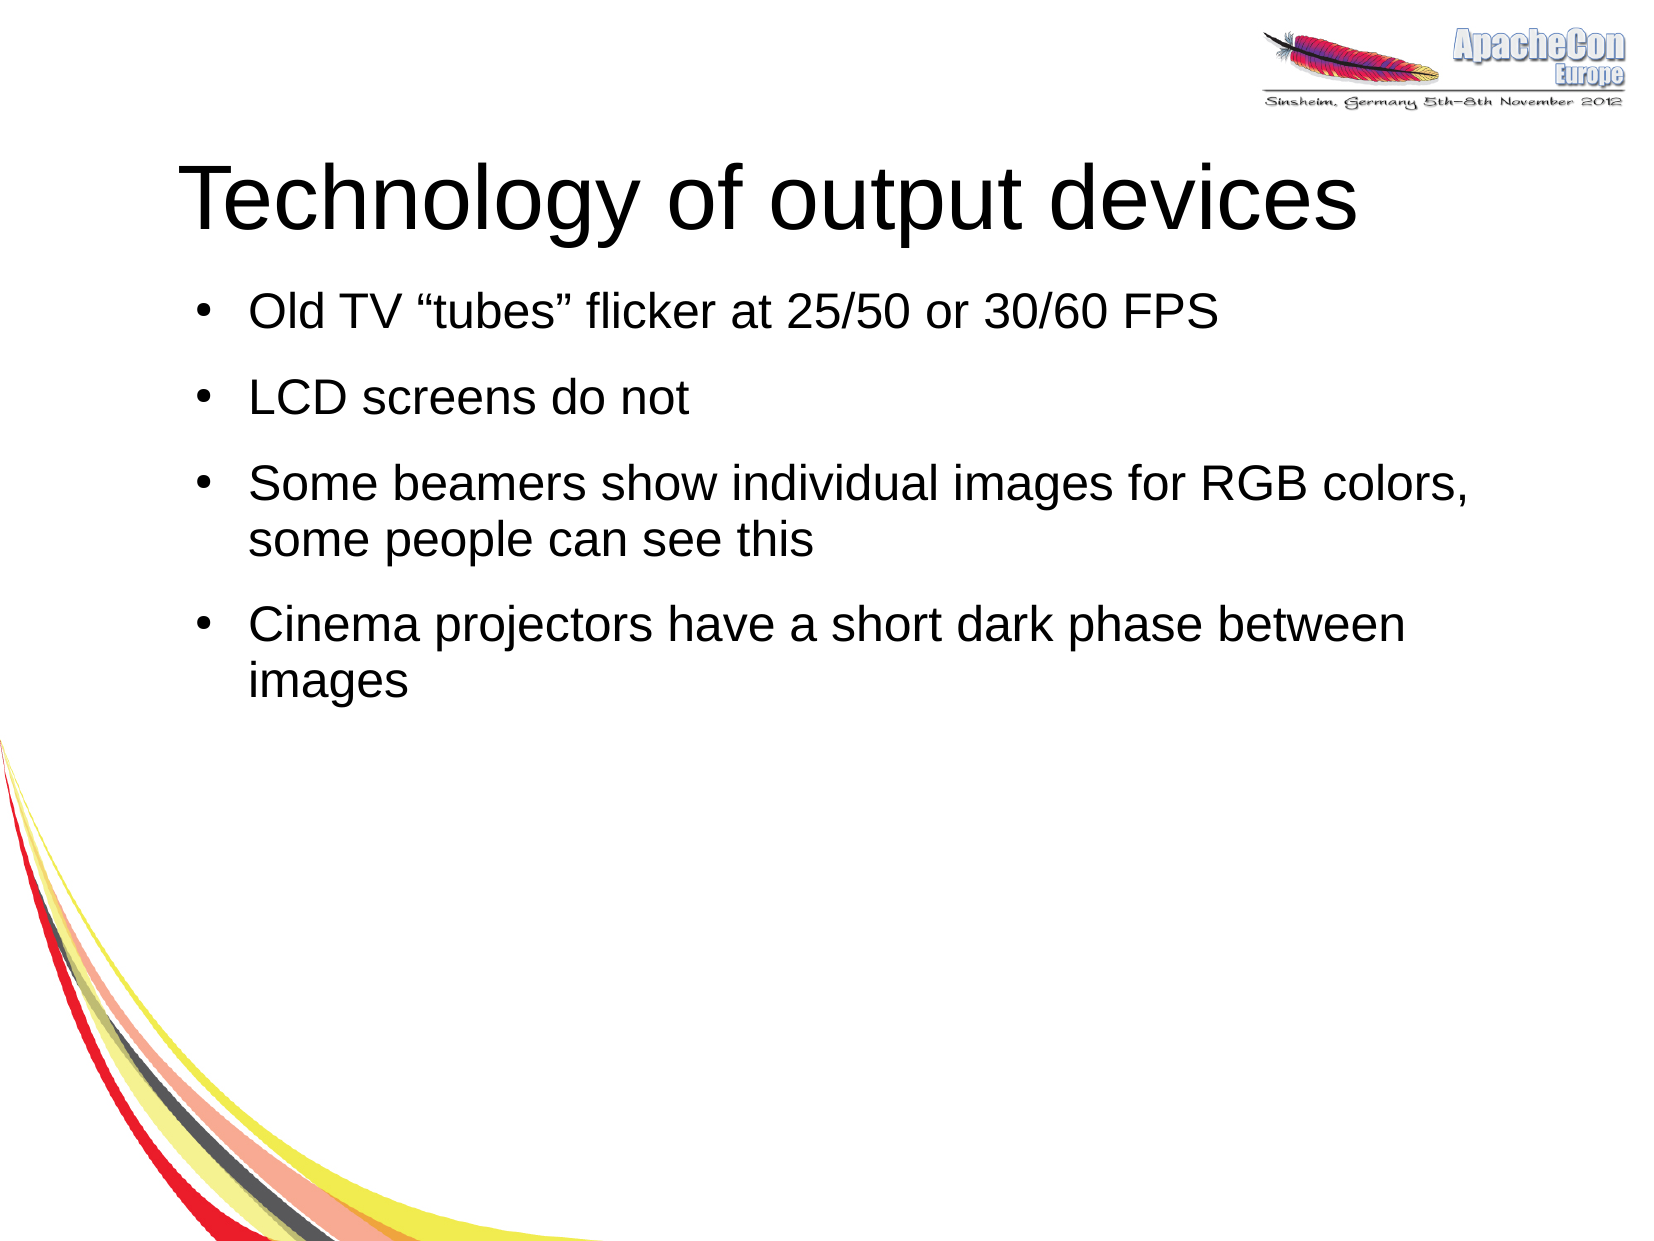

# Technology of output devices
Old TV “tubes” flicker at 25/50 or 30/60 FPS
LCD screens do not
Some beamers show individual images for RGB colors, some people can see this
Cinema projectors have a short dark phase between images